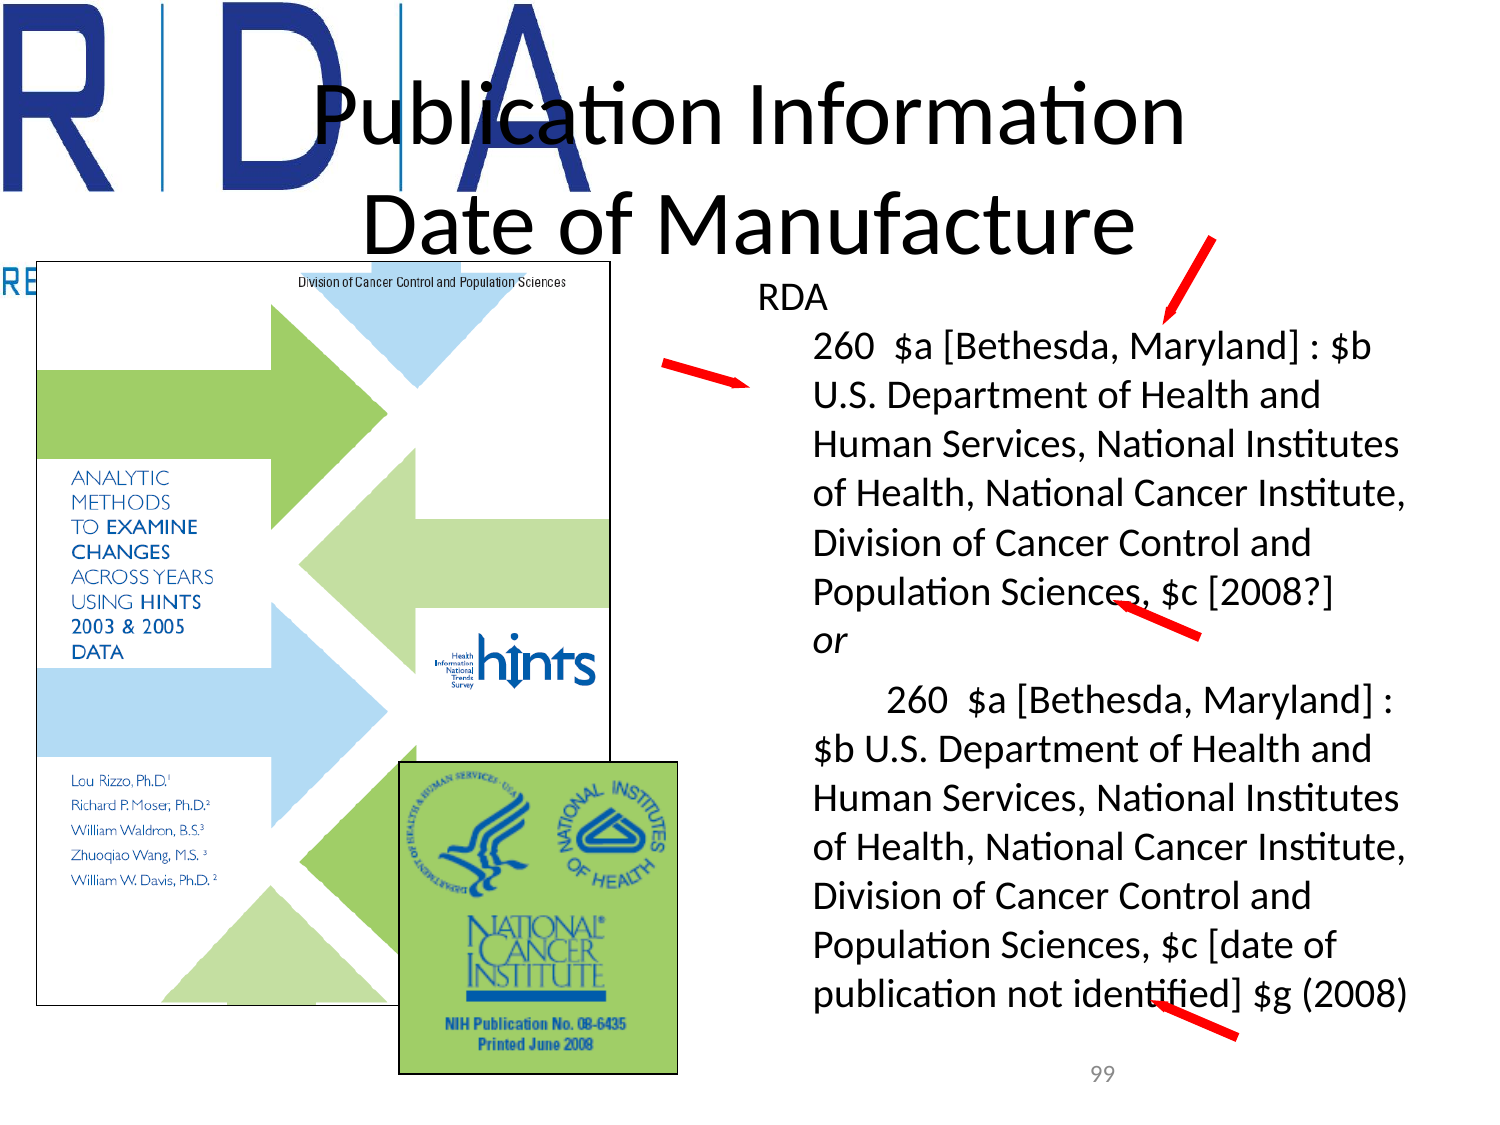

# Publication Information Date of Manufacture
RDA
260 $a [Bethesda, Maryland] : $b U.S. Department of Health and Human Services, National Institutes of Health, National Cancer Institute, Division of Cancer Control and Population Sciences, $c [2008?]
or
	260 $a [Bethesda, Maryland] : $b U.S. Department of Health and Human Services, National Institutes of Health, National Cancer Institute, Division of Cancer Control and Population Sciences, $c [date of publication not identified] $g (2008)
99